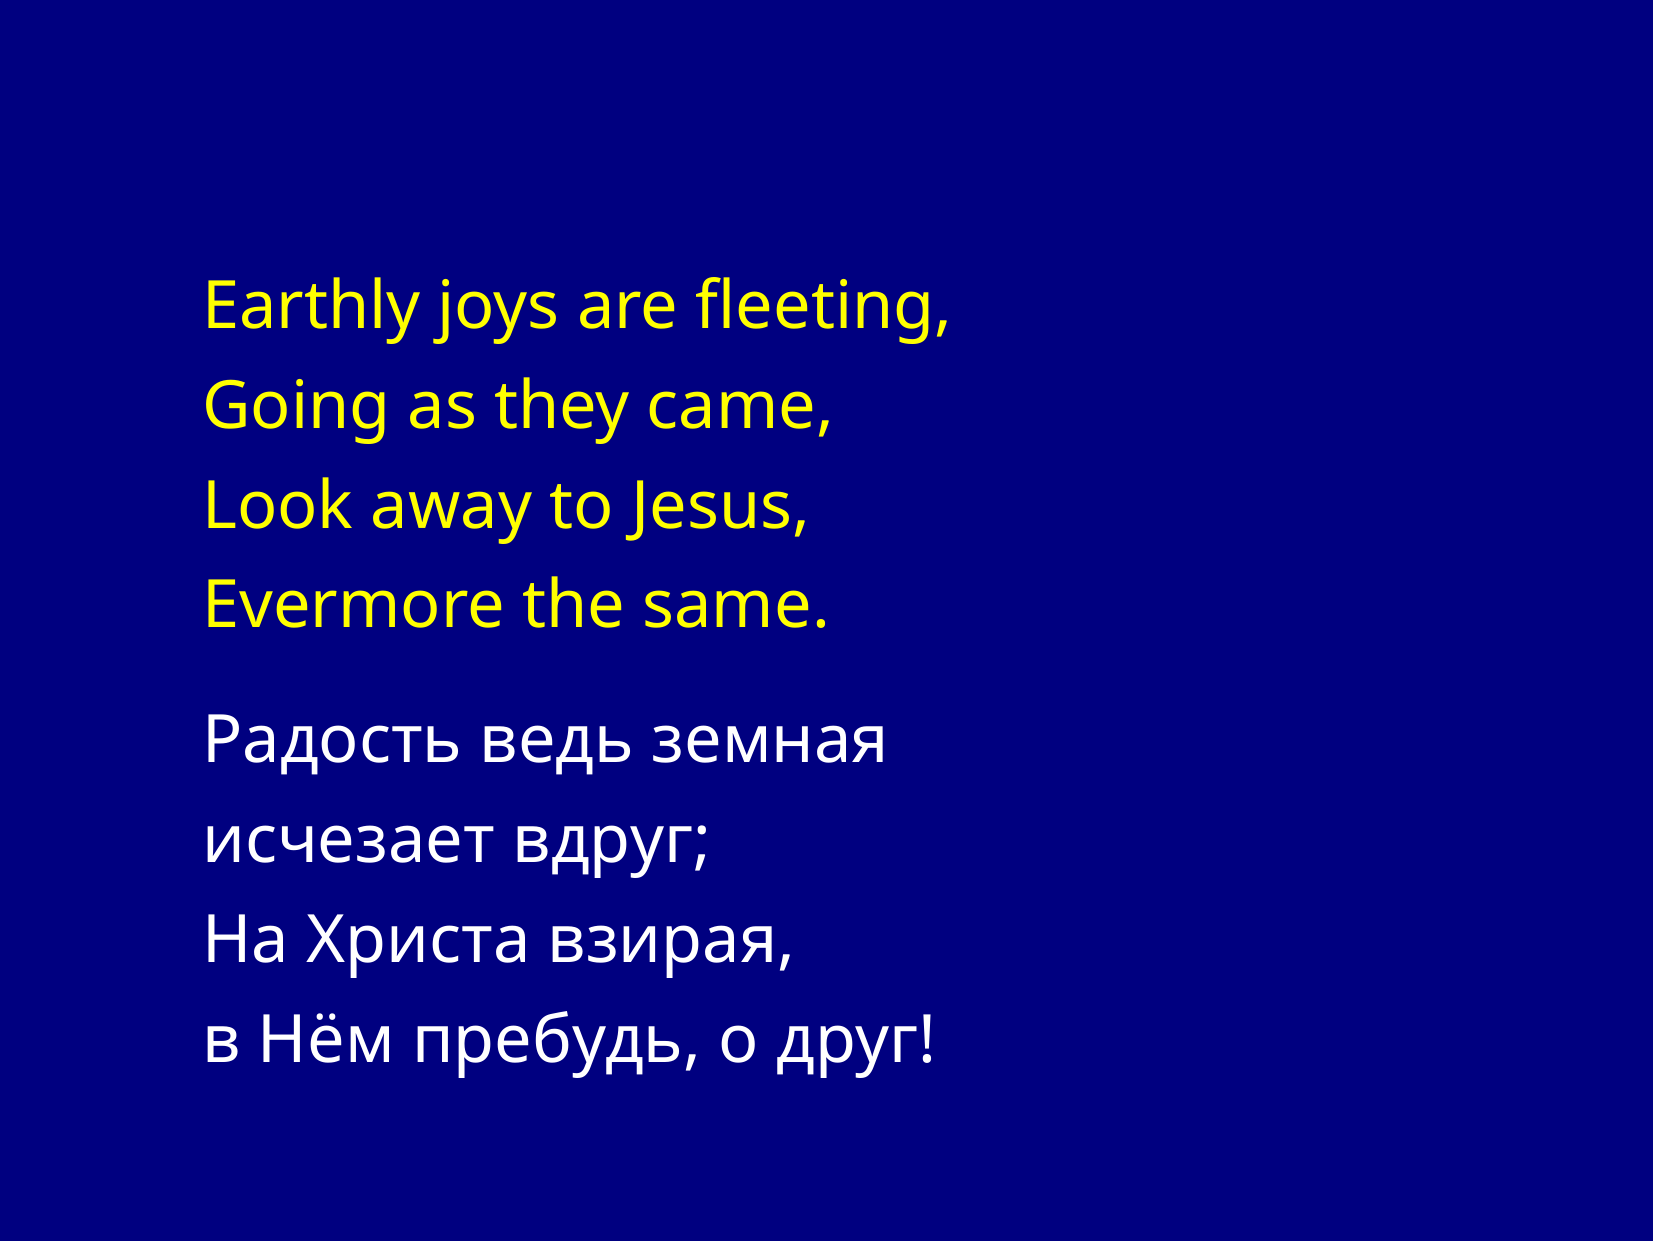

Earthly joys are fleeting,
	Going as they came,
	Look away to Jesus,
	Evermore the same.
	Радость ведь земная
	исчезает вдруг;
	На Христа взирая,
	в Нём пребудь, о друг!